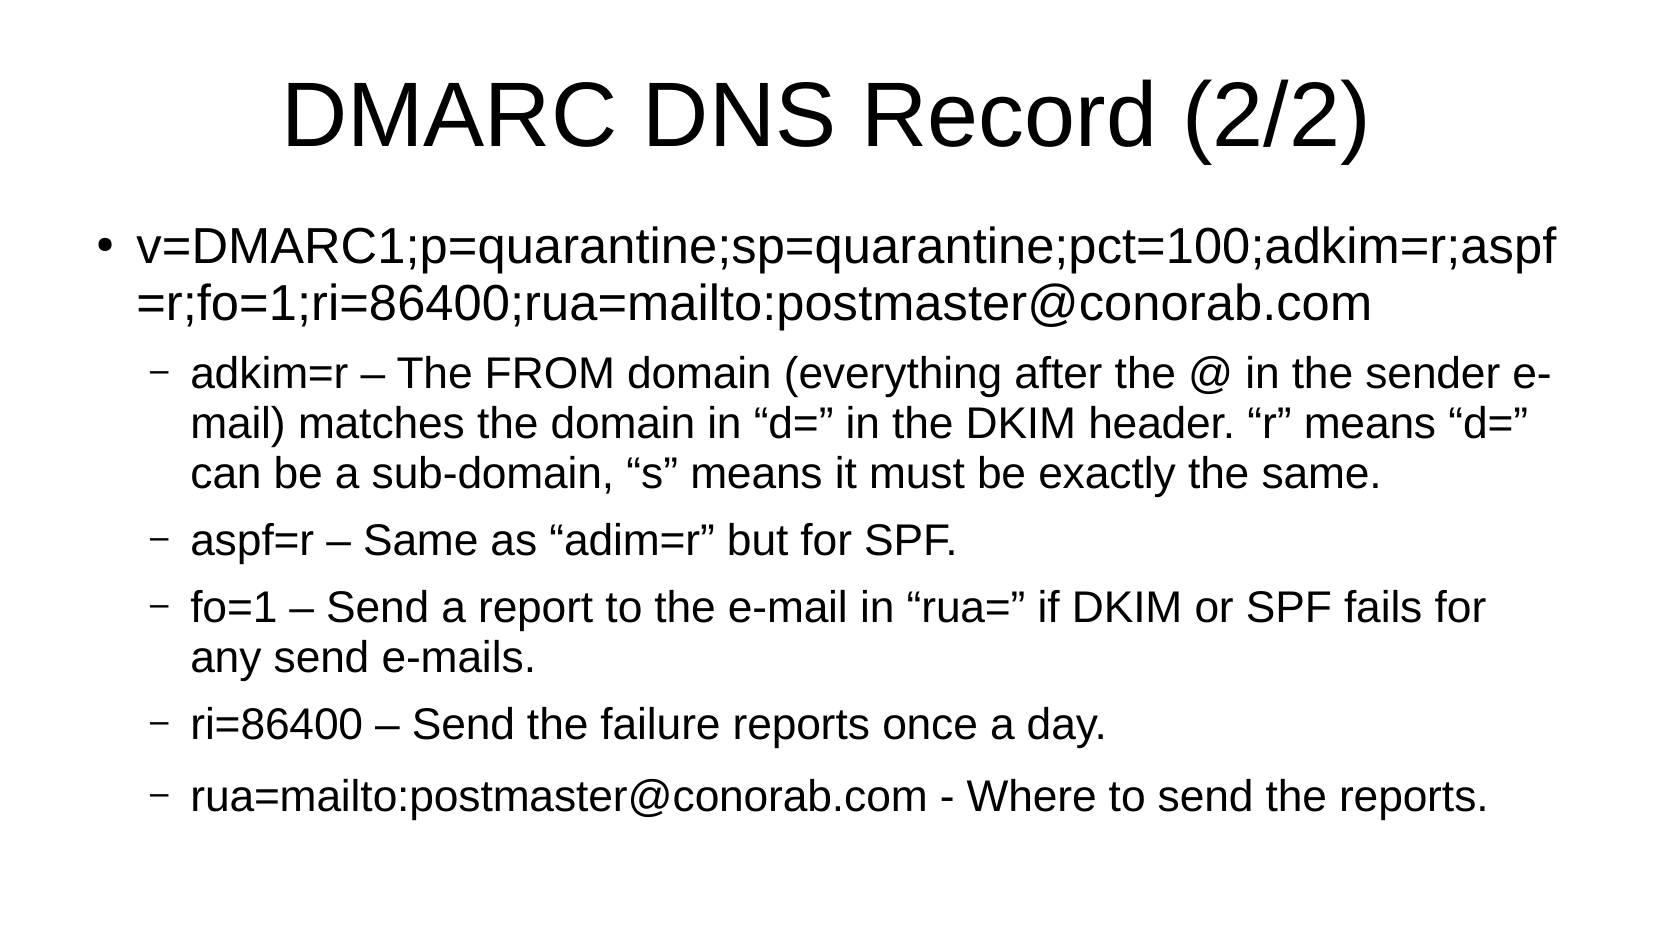

# DMARC DNS Record (2/2)
v=DMARC1;p=quarantine;sp=quarantine;pct=100;adkim=r;aspf=r;fo=1;ri=86400;rua=mailto:postmaster@conorab.com
adkim=r – The FROM domain (everything after the @ in the sender e-mail) matches the domain in “d=” in the DKIM header. “r” means “d=” can be a sub-domain, “s” means it must be exactly the same.
aspf=r – Same as “adim=r” but for SPF.
fo=1 – Send a report to the e-mail in “rua=” if DKIM or SPF fails for any send e-mails.
ri=86400 – Send the failure reports once a day.
rua=mailto:postmaster@conorab.com - Where to send the reports.